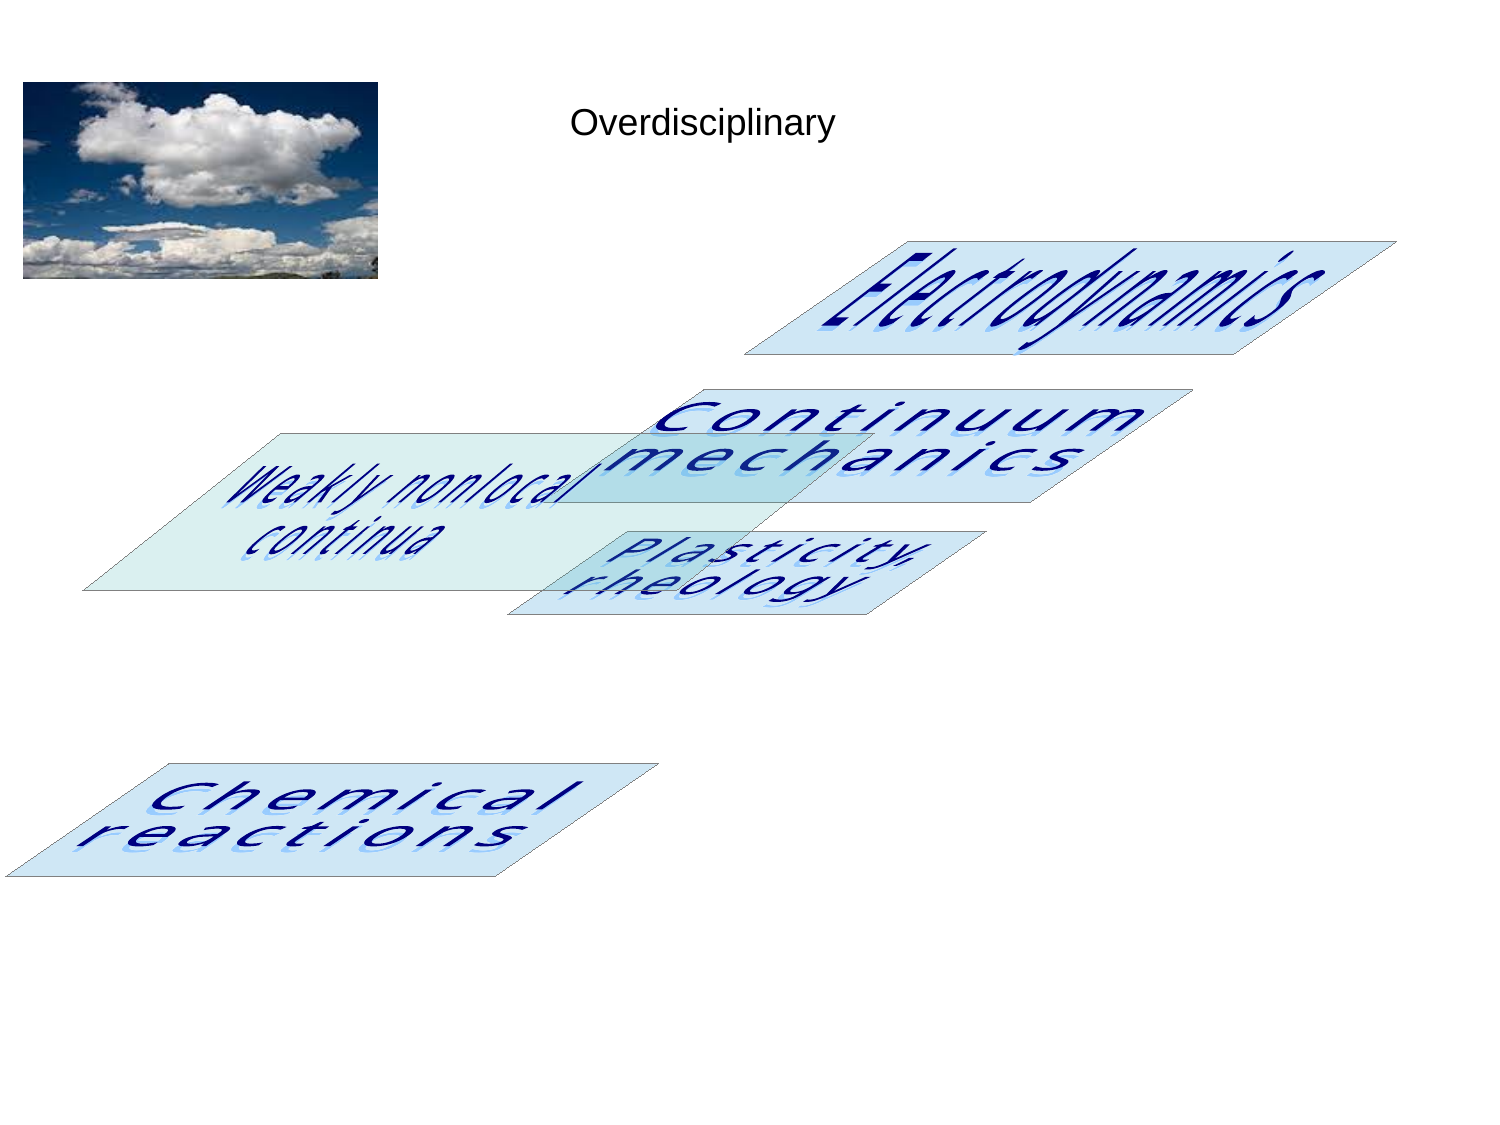

Overdisciplinary
E l e c t r o d y n a m i c s
C o n t i n u u m
m e c h a n i c s
W e a k l y n o n l o c a l
c o n t i n u a
P l a s t i c i t y,
r h e o l o g y
C h e m i c a l
r e a c t i o n s